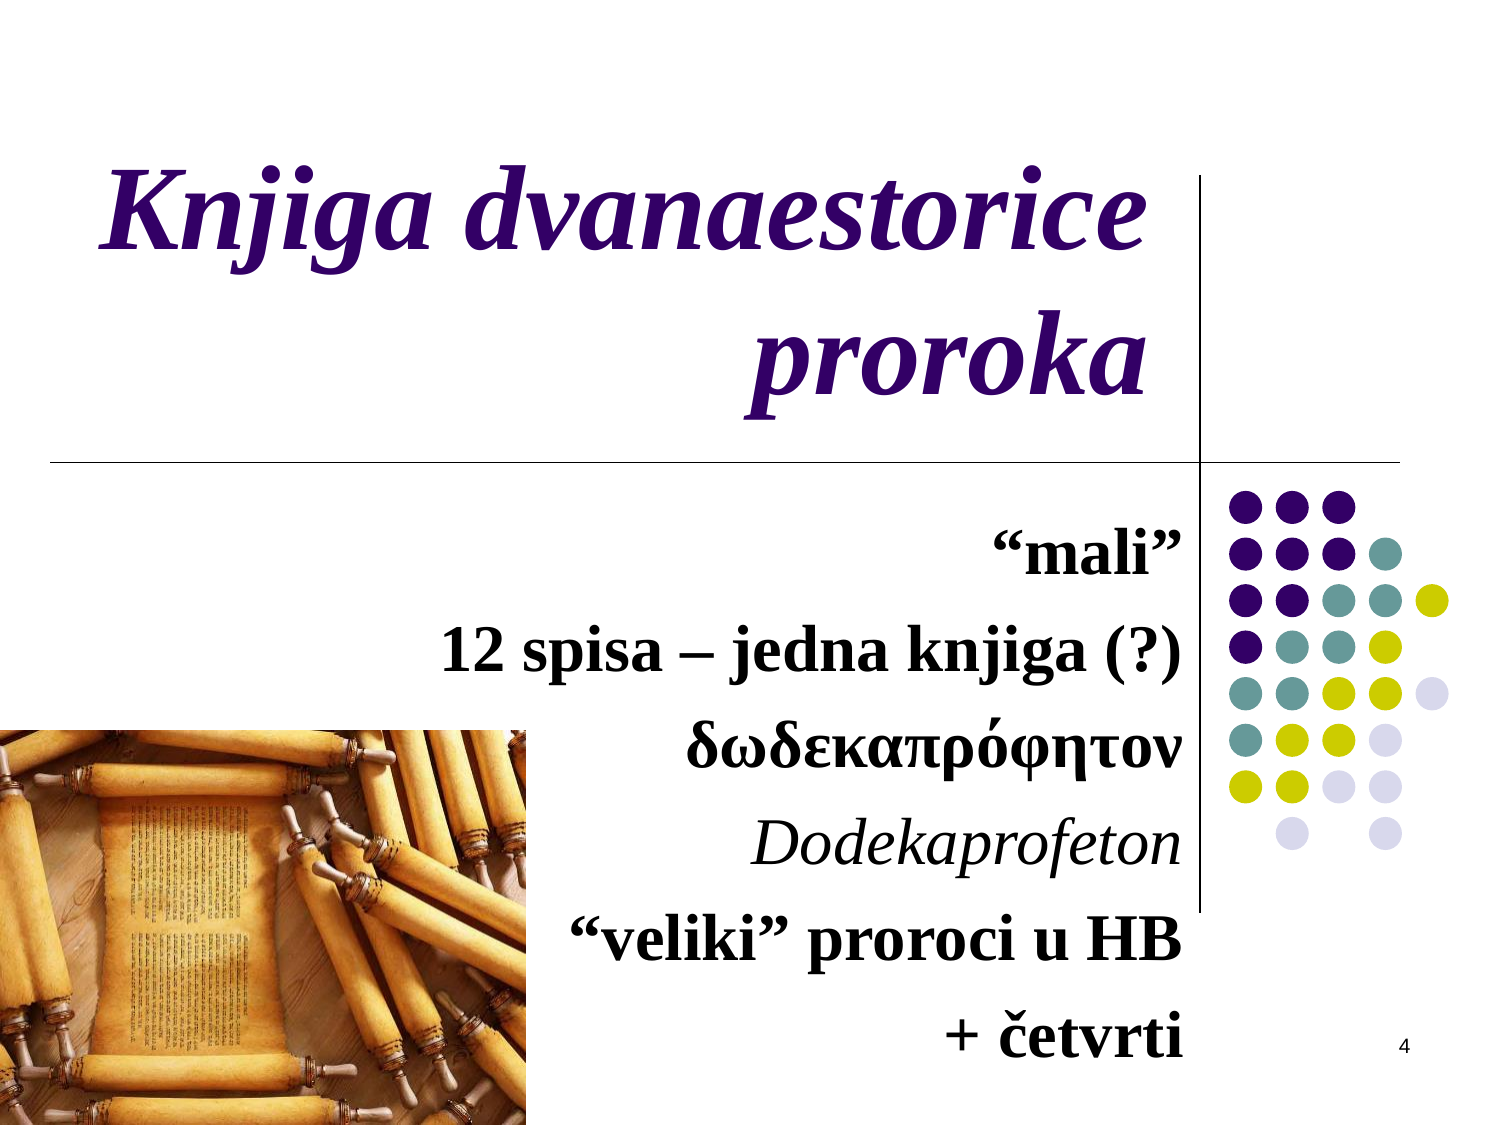

# Knjiga dvanaestorice proroka
“mali”
12 spisa – jedna knjiga (?)
δωδεκαπρόφητον
Dodekaprofeton
“veliki” proroci u HB
+ četvrti